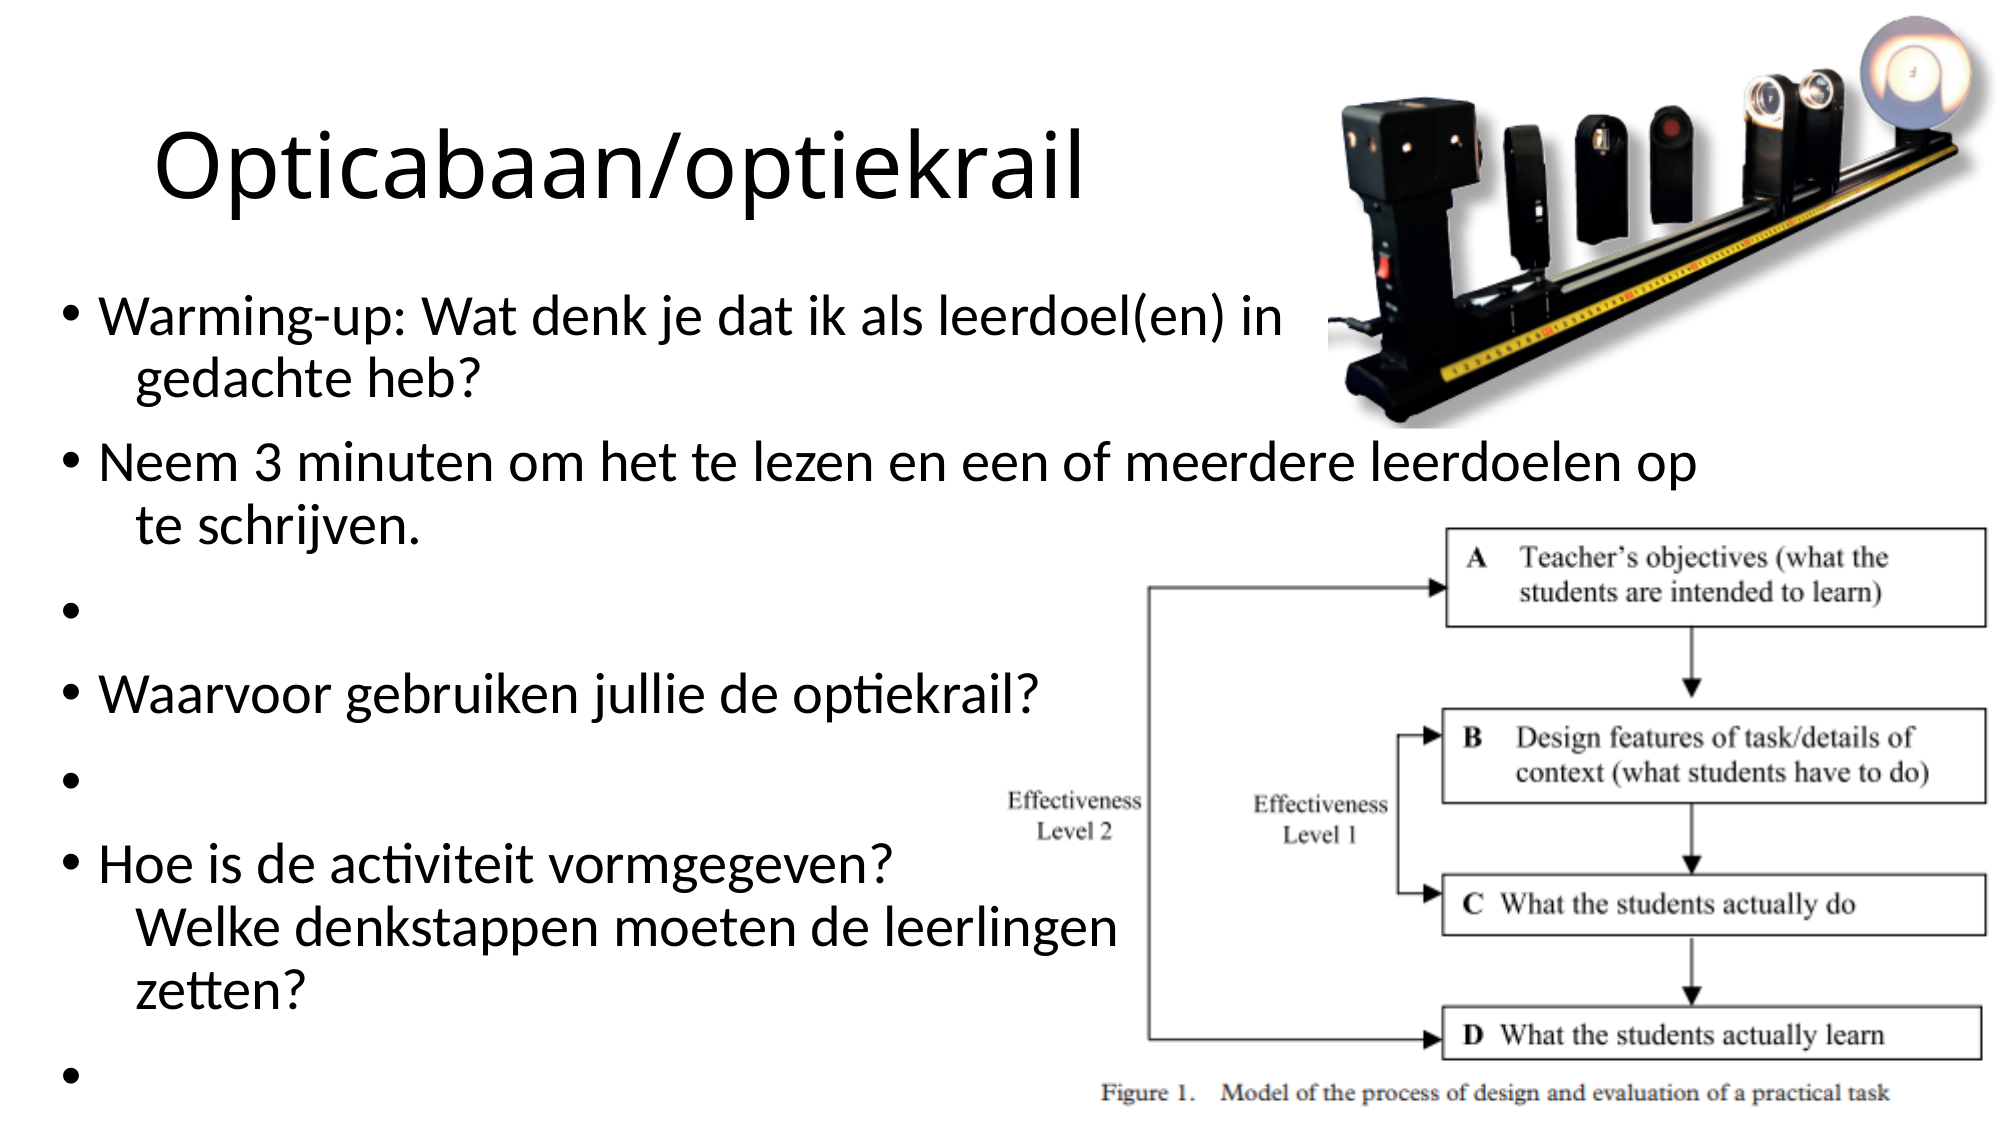

# Opticabaan/optiekrail
Warming-up: Wat denk je dat ik als leerdoel(en) in
gedachte heb?
Neem 3 minuten om het te lezen en een of meerdere leerdoelen op te schrijven.
Waarvoor gebruiken jullie de optiekrail?
Hoe is de activiteit vormgegeven?
Welke denkstappen moeten de leerlingen
zetten?